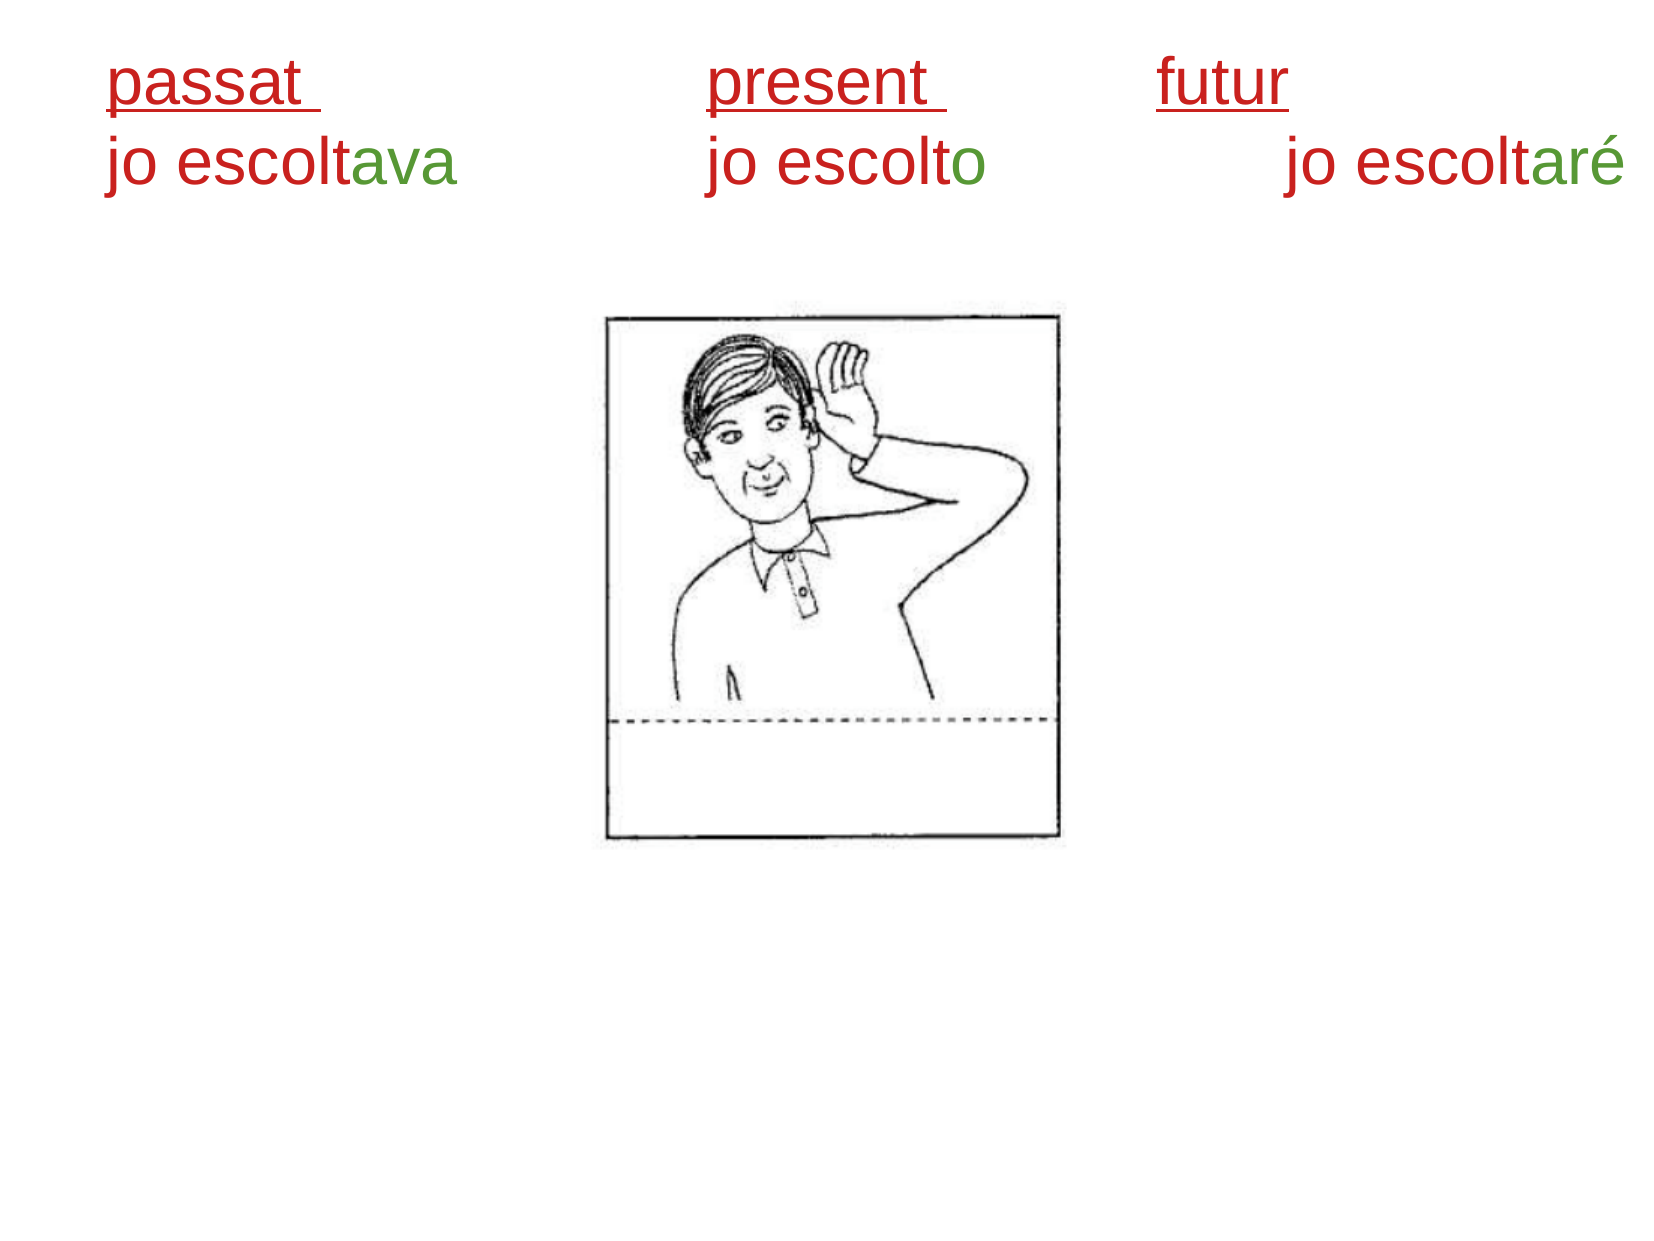

passat 			present 		futur
jo escoltava 		jo escolto 	 jo escoltaré